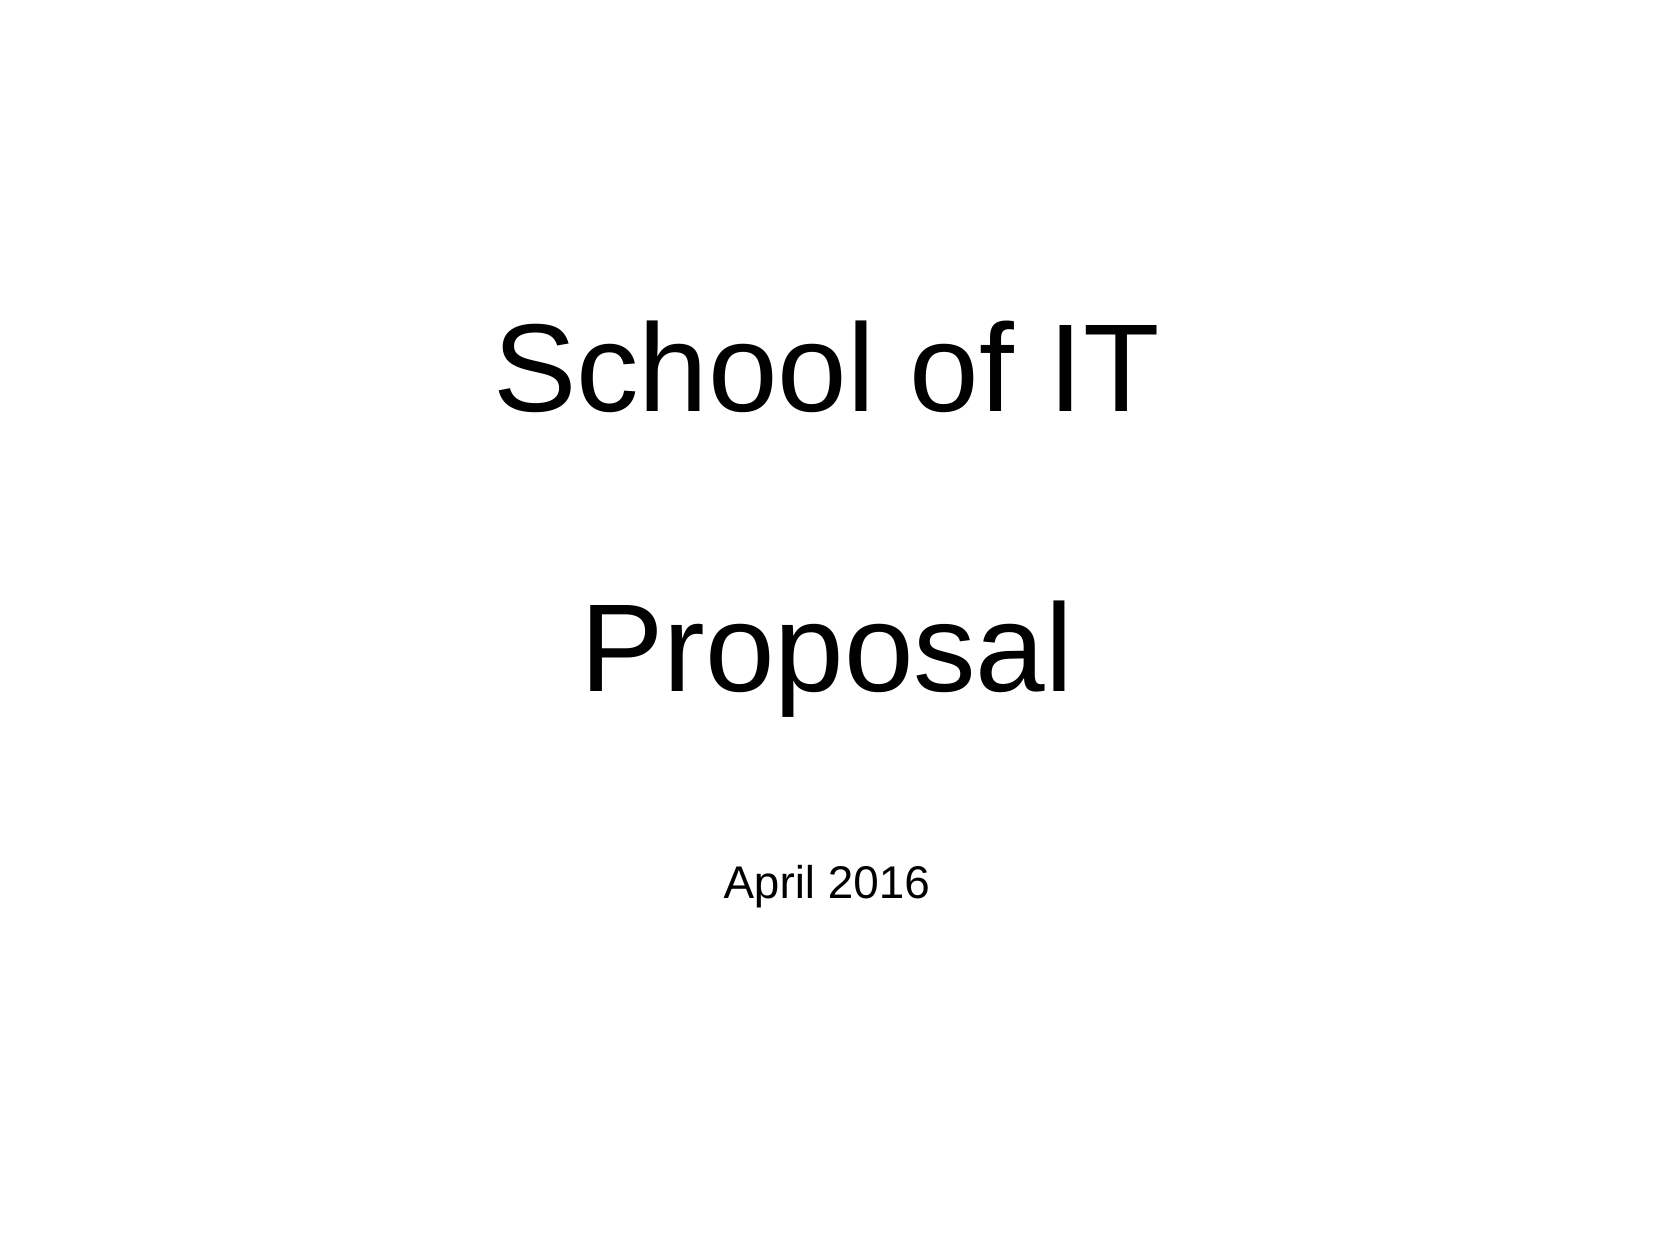

# School of IT Proposal April 2016